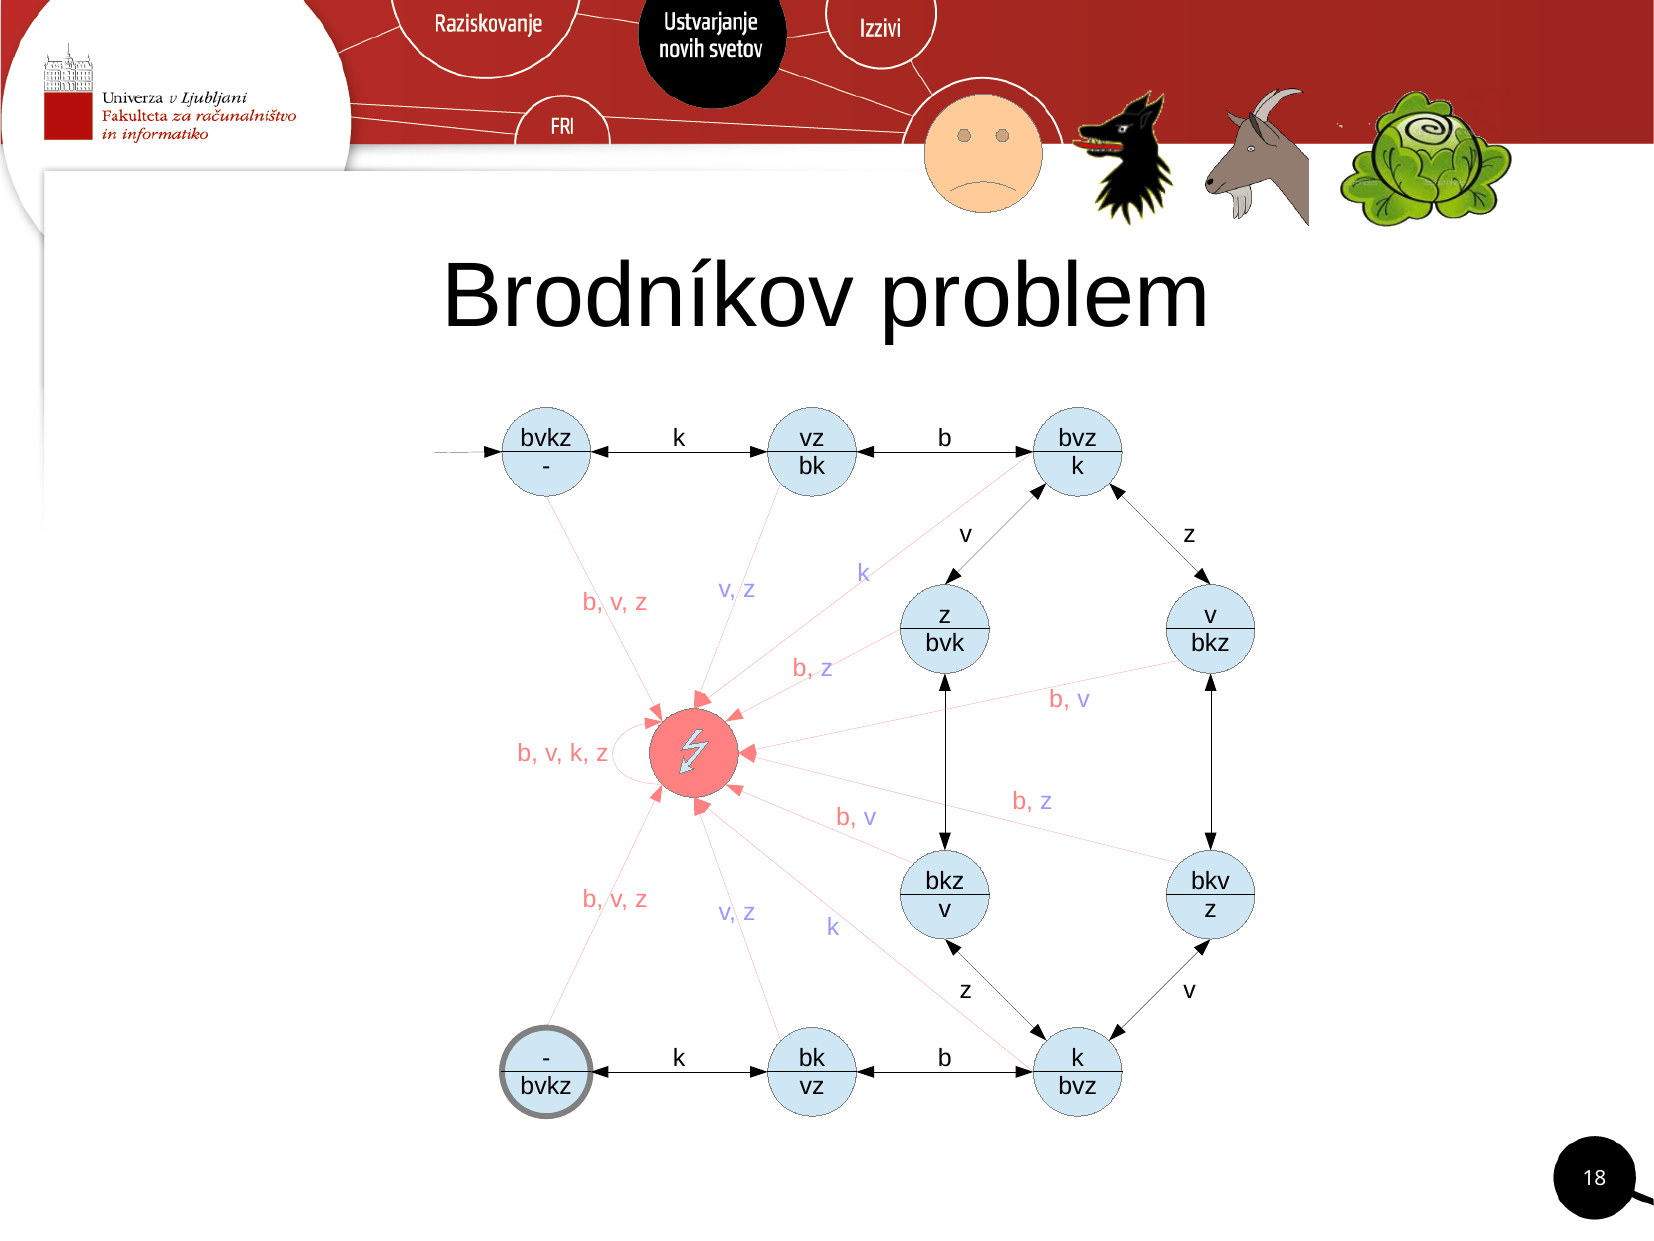

# Brodníkov problem
bvkz
-
vz
bk
bvz
k
z
bvk
v
bkz
bkz
v
bkv
z
k
bvz
bk
vz
-
bvkz